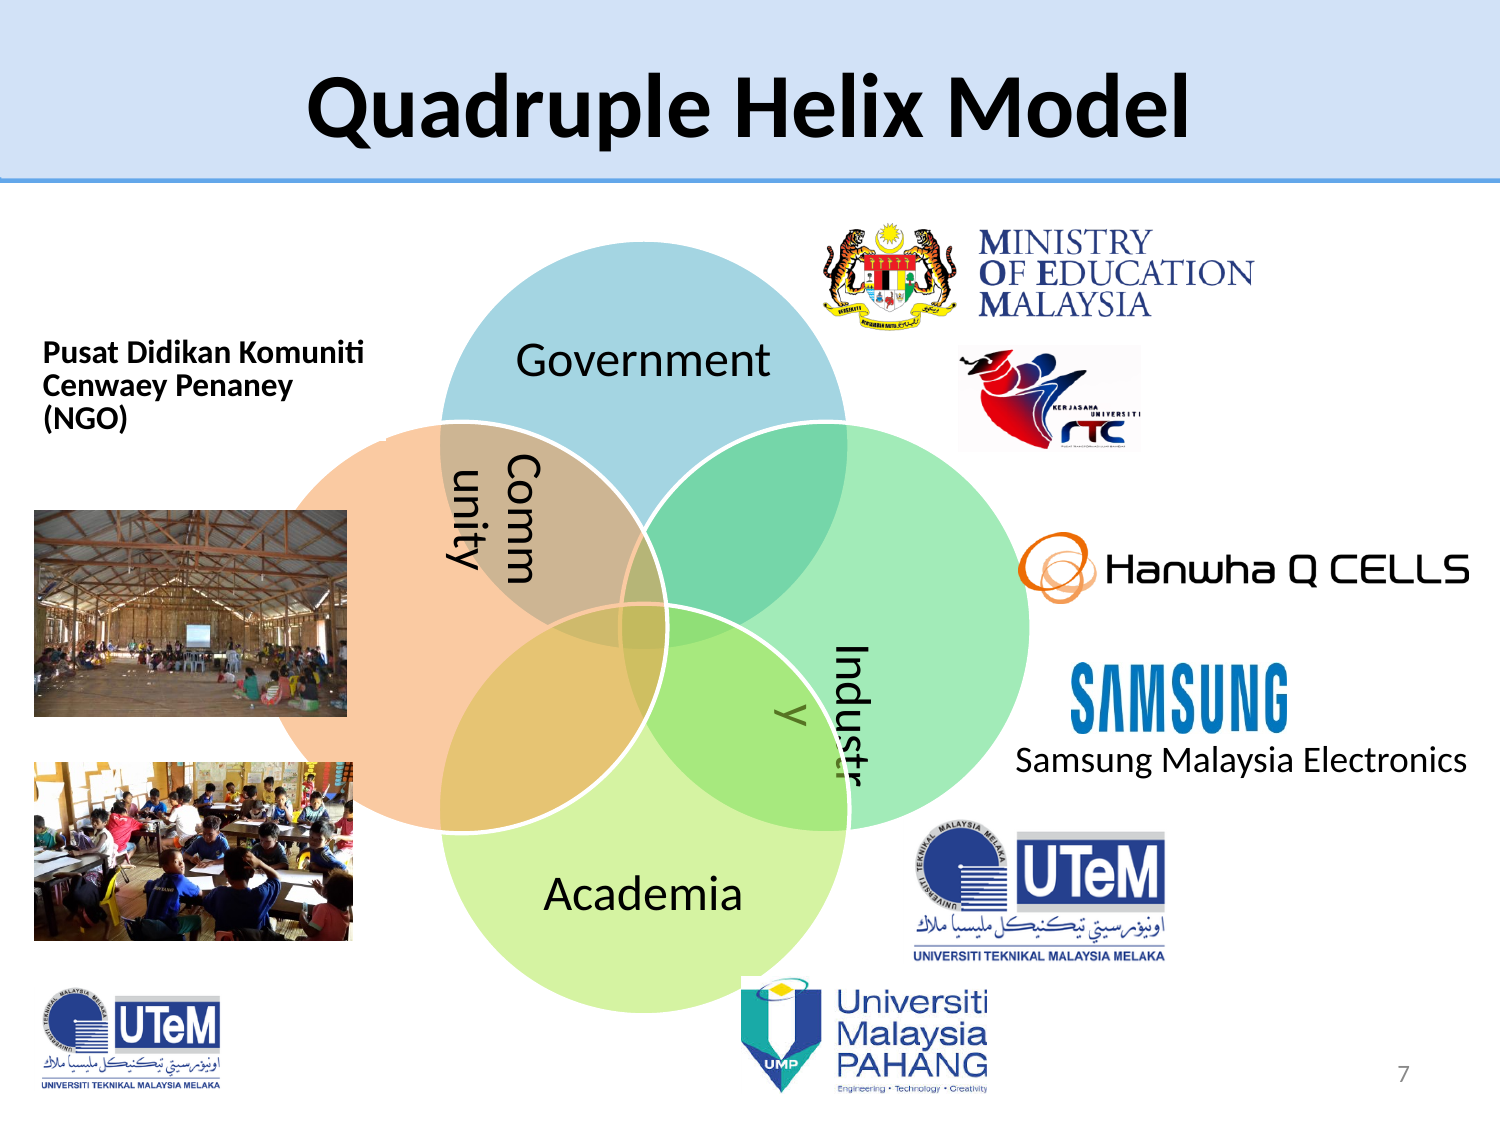

# Quadruple Helix Model
Government
Community
Industry
Academia
| Pusat Didikan Komuniti Cenwaey Penaney (NGO) |
| --- |
Samsung Malaysia Electronics